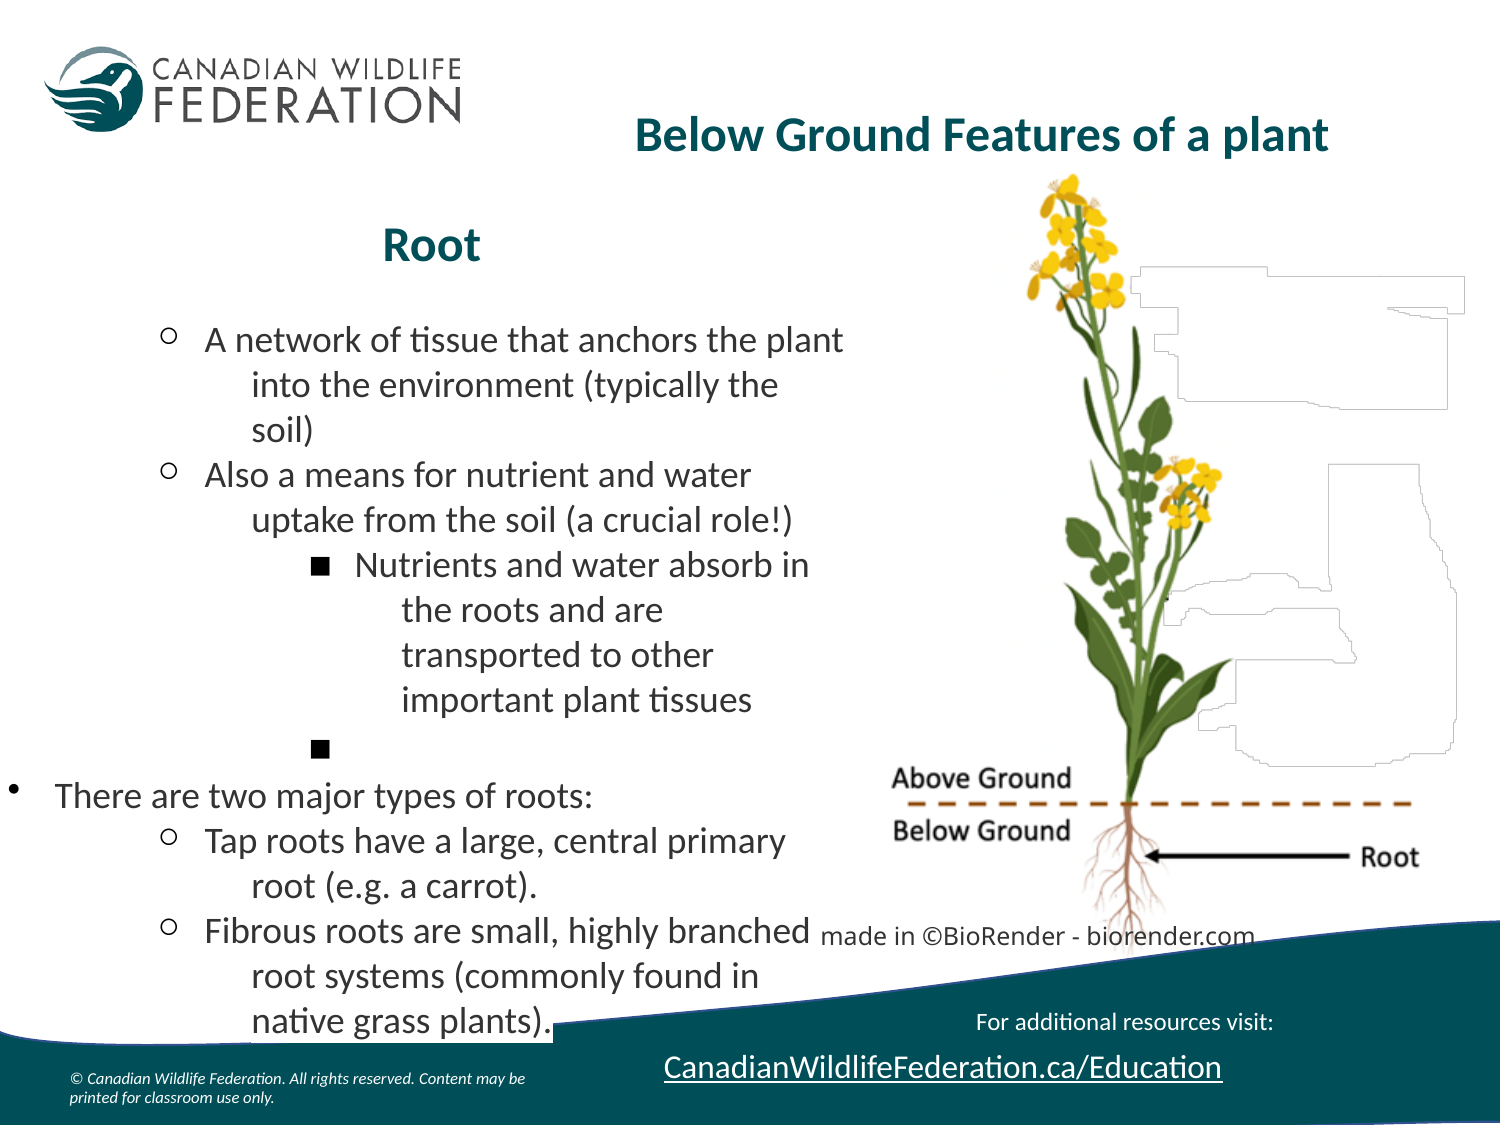

Below Ground Features of a plant
Root
A network of tissue that anchors the plant into the environment (typically the soil)
Also a means for nutrient and water uptake from the soil (a crucial role!)
Nutrients and water absorb in the roots and are transported to other important plant tissues
There are two major types of roots:
Tap roots have a large, central primary root (e.g. a carrot).
Fibrous roots are small, highly branched root systems (commonly found in native grass plants).
made in ©BioRender - biorender.com
For additional resources visit:
CanadianWildlifeFederation.ca/Education
© Canadian Wildlife Federation. All rights reserved. Content may be printed for classroom use only.